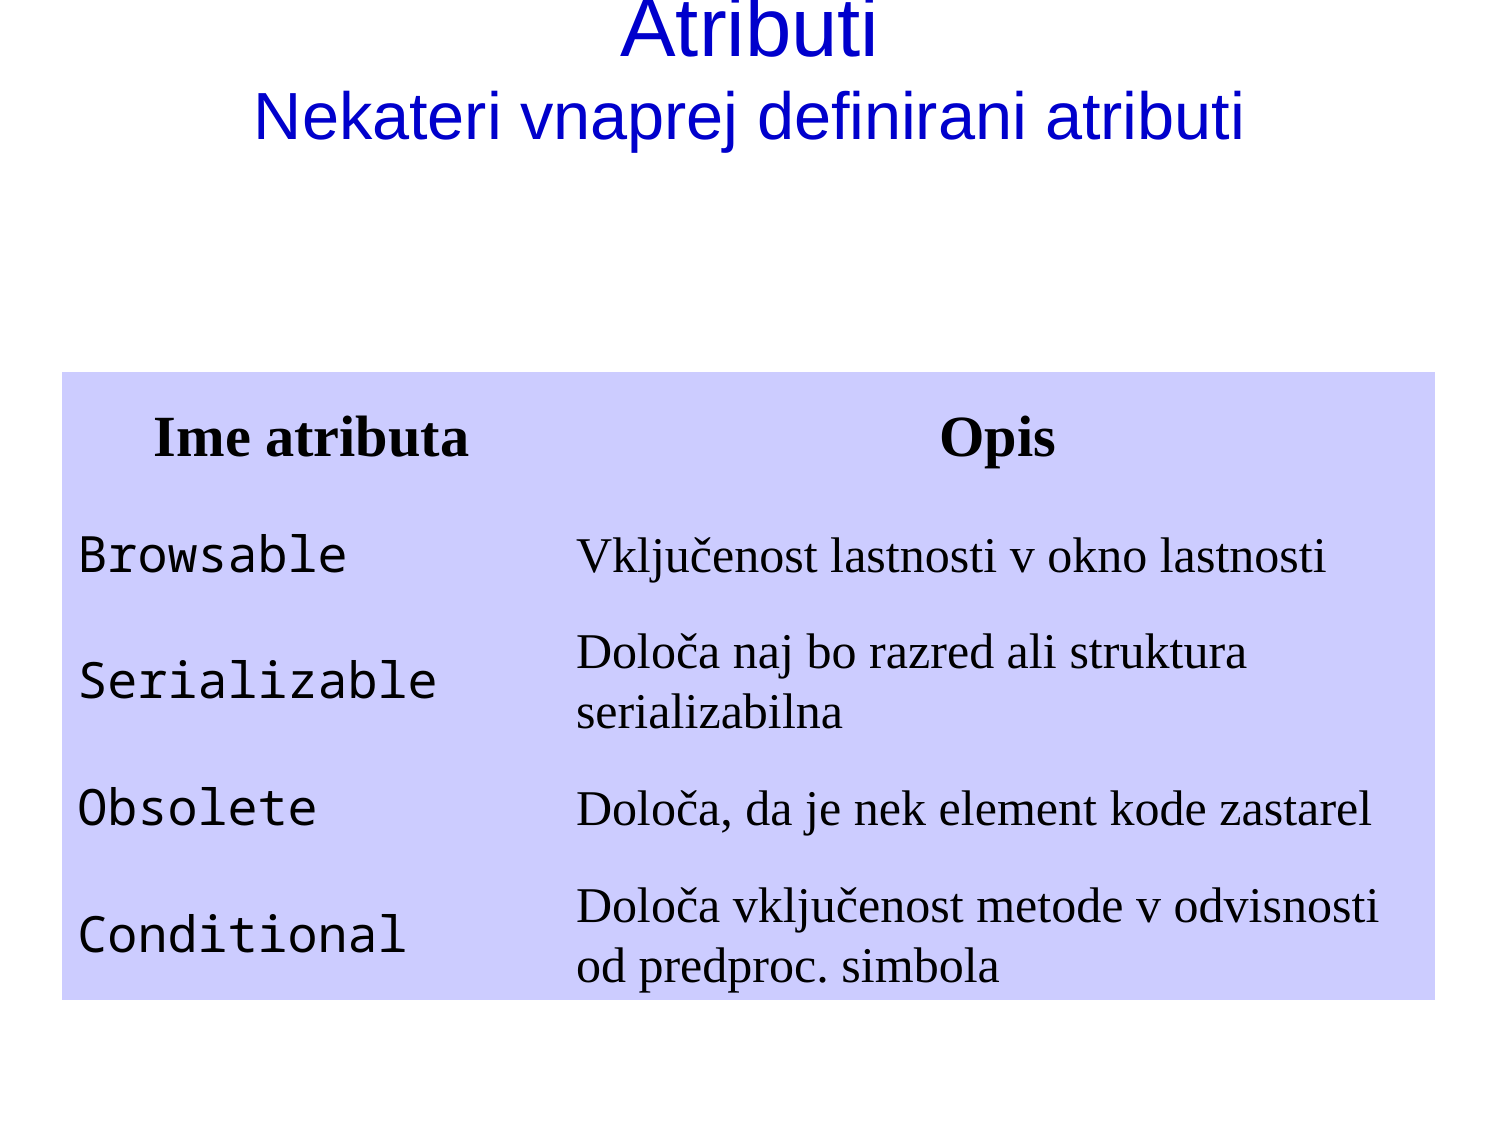

# Atributi Nekateri vnaprej definirani atributi
| Ime atributa | Opis |
| --- | --- |
| Browsable | Vključenost lastnosti v okno lastnosti |
| Serializable | Določa naj bo razred ali struktura serializabilna |
| Obsolete | Določa, da je nek element kode zastarel |
| Conditional | Določa vključenost metode v odvisnosti od predproc. simbola |